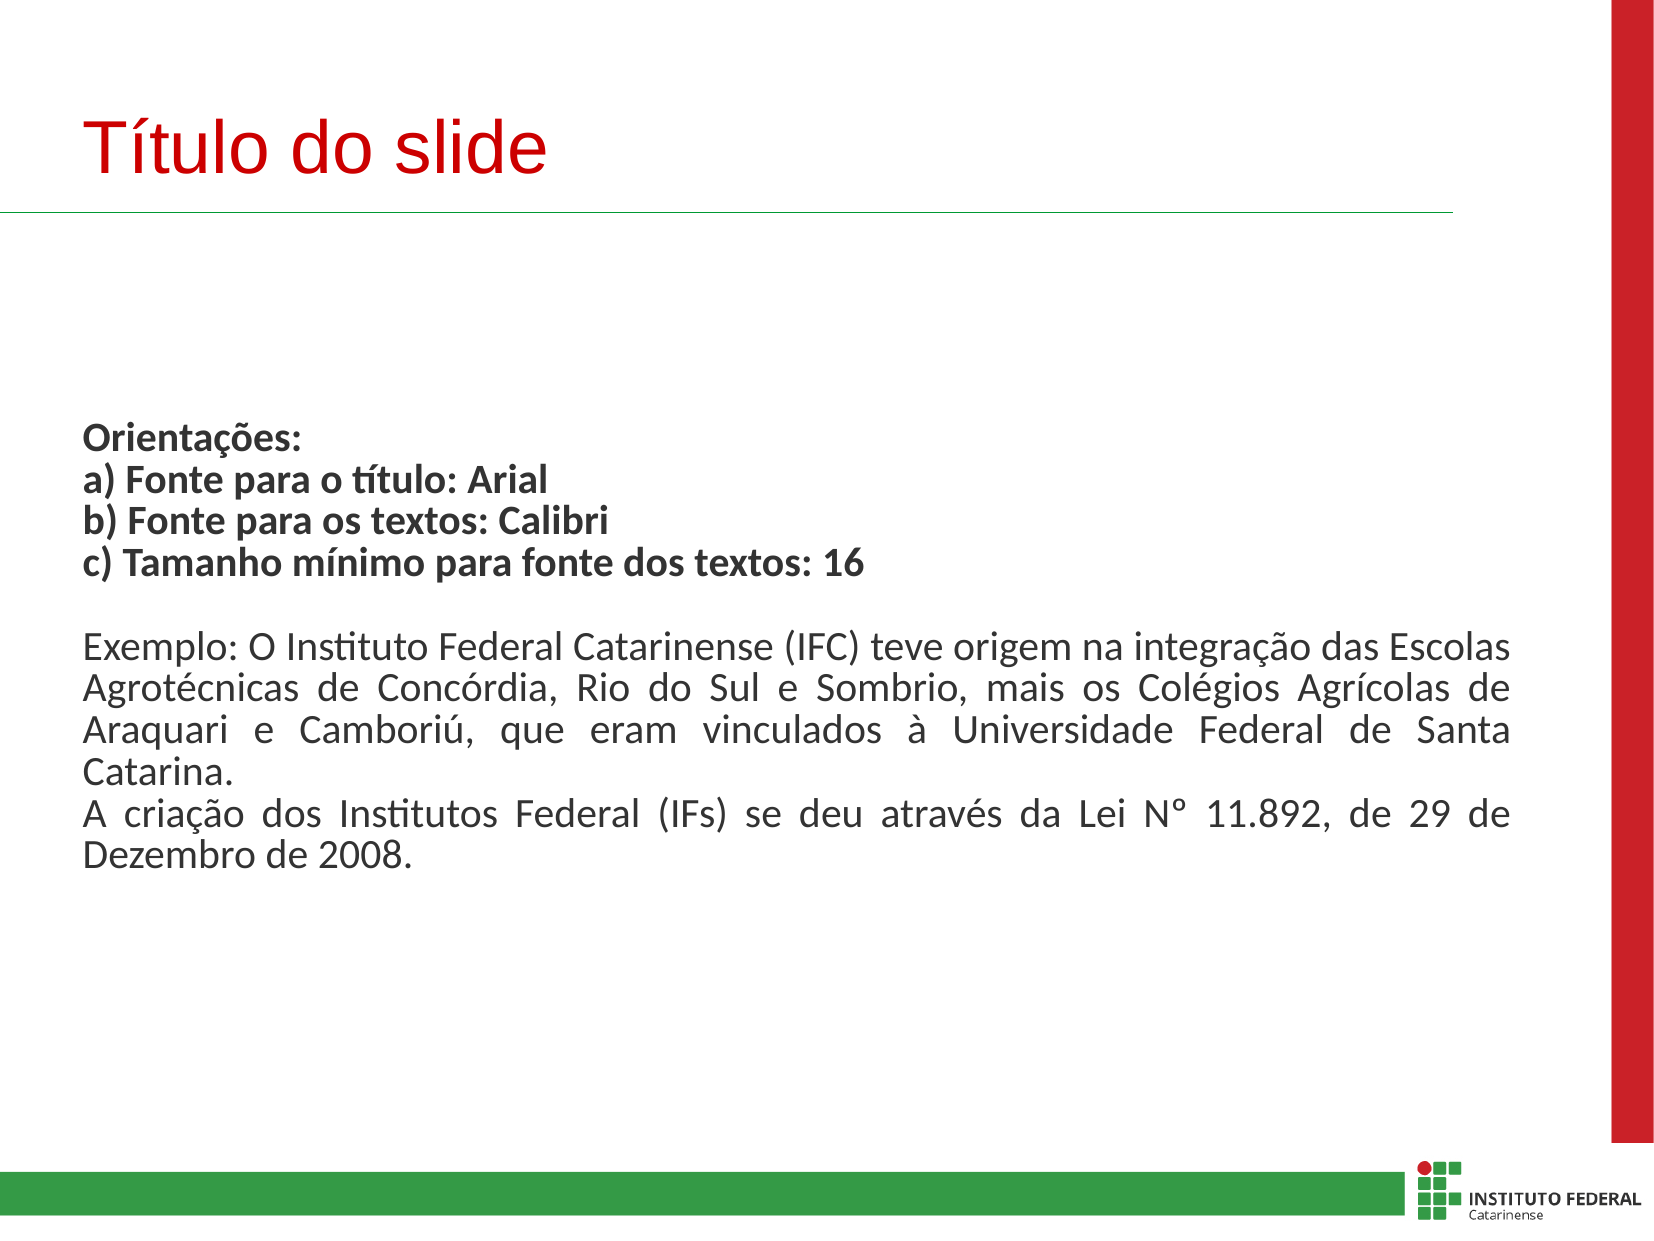

Título do slide
# Orientações:
a) Fonte para o título: Arial
b) Fonte para os textos: Calibri
c) Tamanho mínimo para fonte dos textos: 16
Exemplo: O Instituto Federal Catarinense (IFC) teve origem na integração das Escolas Agrotécnicas de Concórdia, Rio do Sul e Sombrio, mais os Colégios Agrícolas de Araquari e Camboriú, que eram vinculados à Universidade Federal de Santa Catarina.
A criação dos Institutos Federal (IFs) se deu através da Lei Nº 11.892, de 29 de Dezembro de 2008.